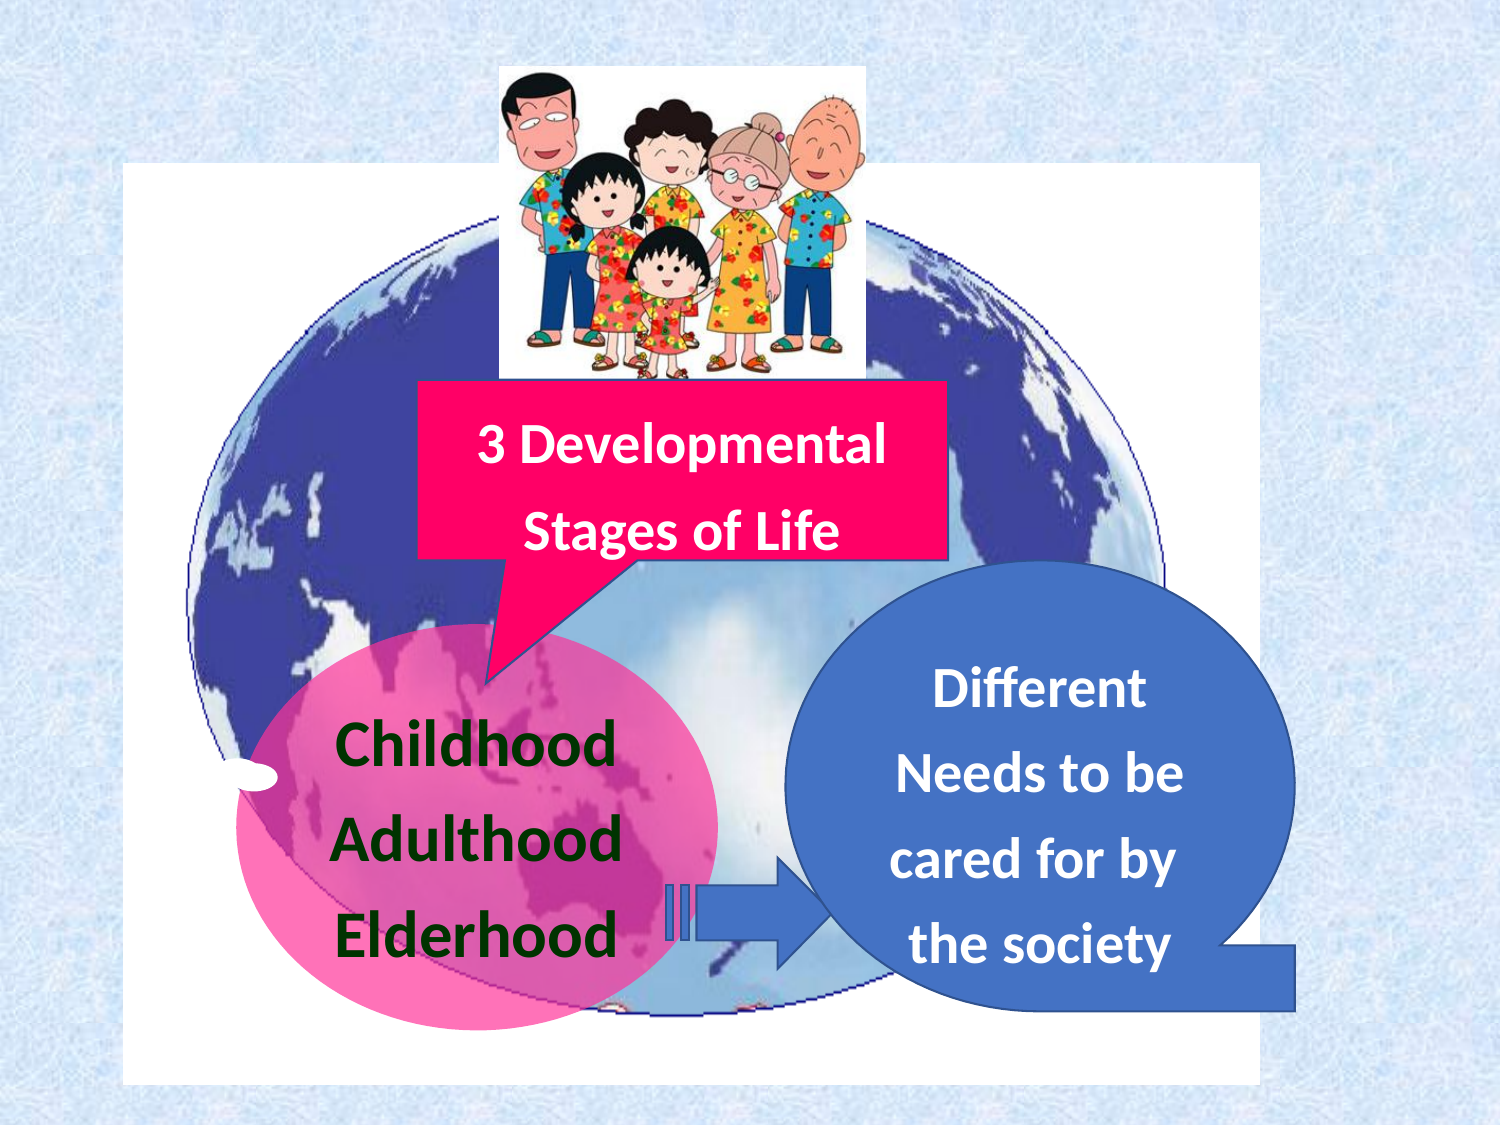

3 Developmental Stages of Life
Different Needs to be cared for by
the society
Childhood
Adulthood
Elderhood